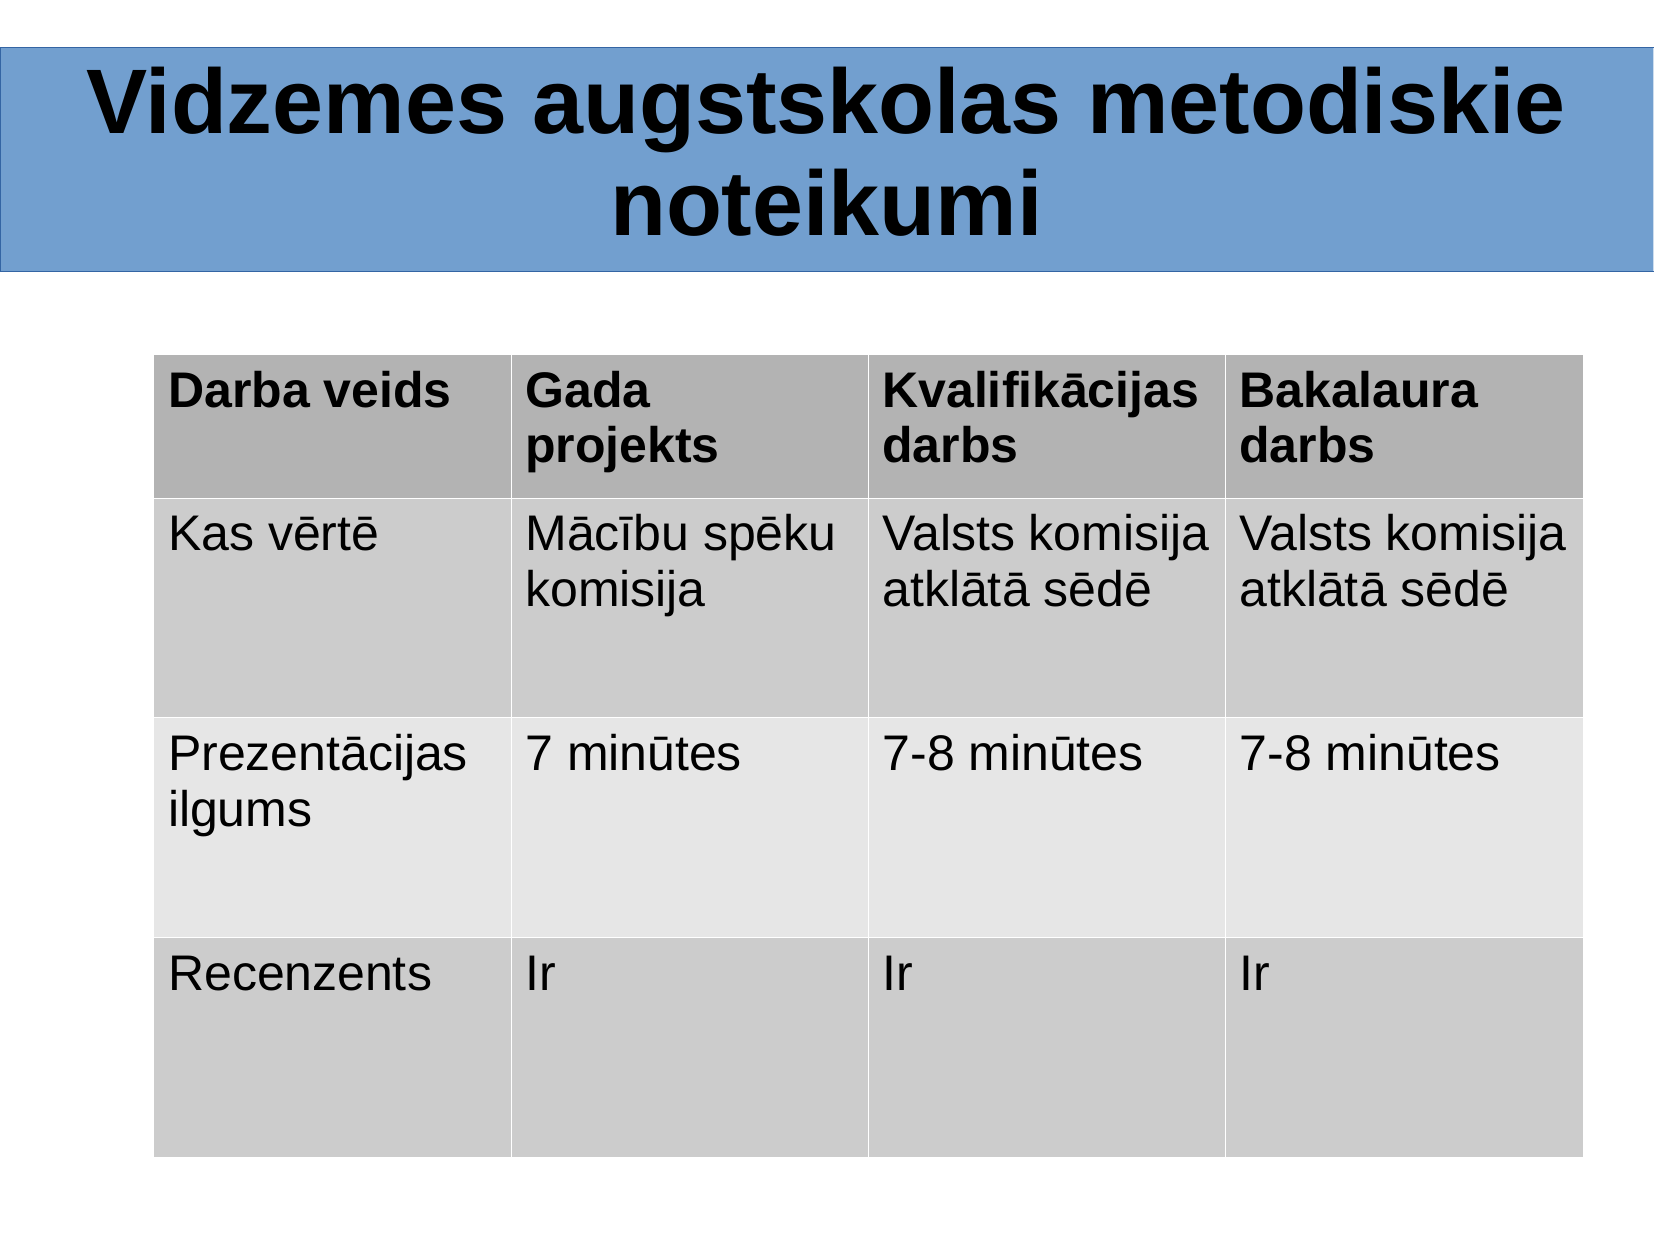

# Vidzemes augstskolas metodiskie noteikumi
| Darba veids | Gada projekts | Kvalifikācijas darbs | Bakalaura darbs |
| --- | --- | --- | --- |
| Kas vērtē | Mācību spēku komisija | Valsts komisija atklātā sēdē | Valsts komisija atklātā sēdē |
| Prezentācijas ilgums | 7 minūtes | 7-8 minūtes | 7-8 minūtes |
| Recenzents | Ir | Ir | Ir |